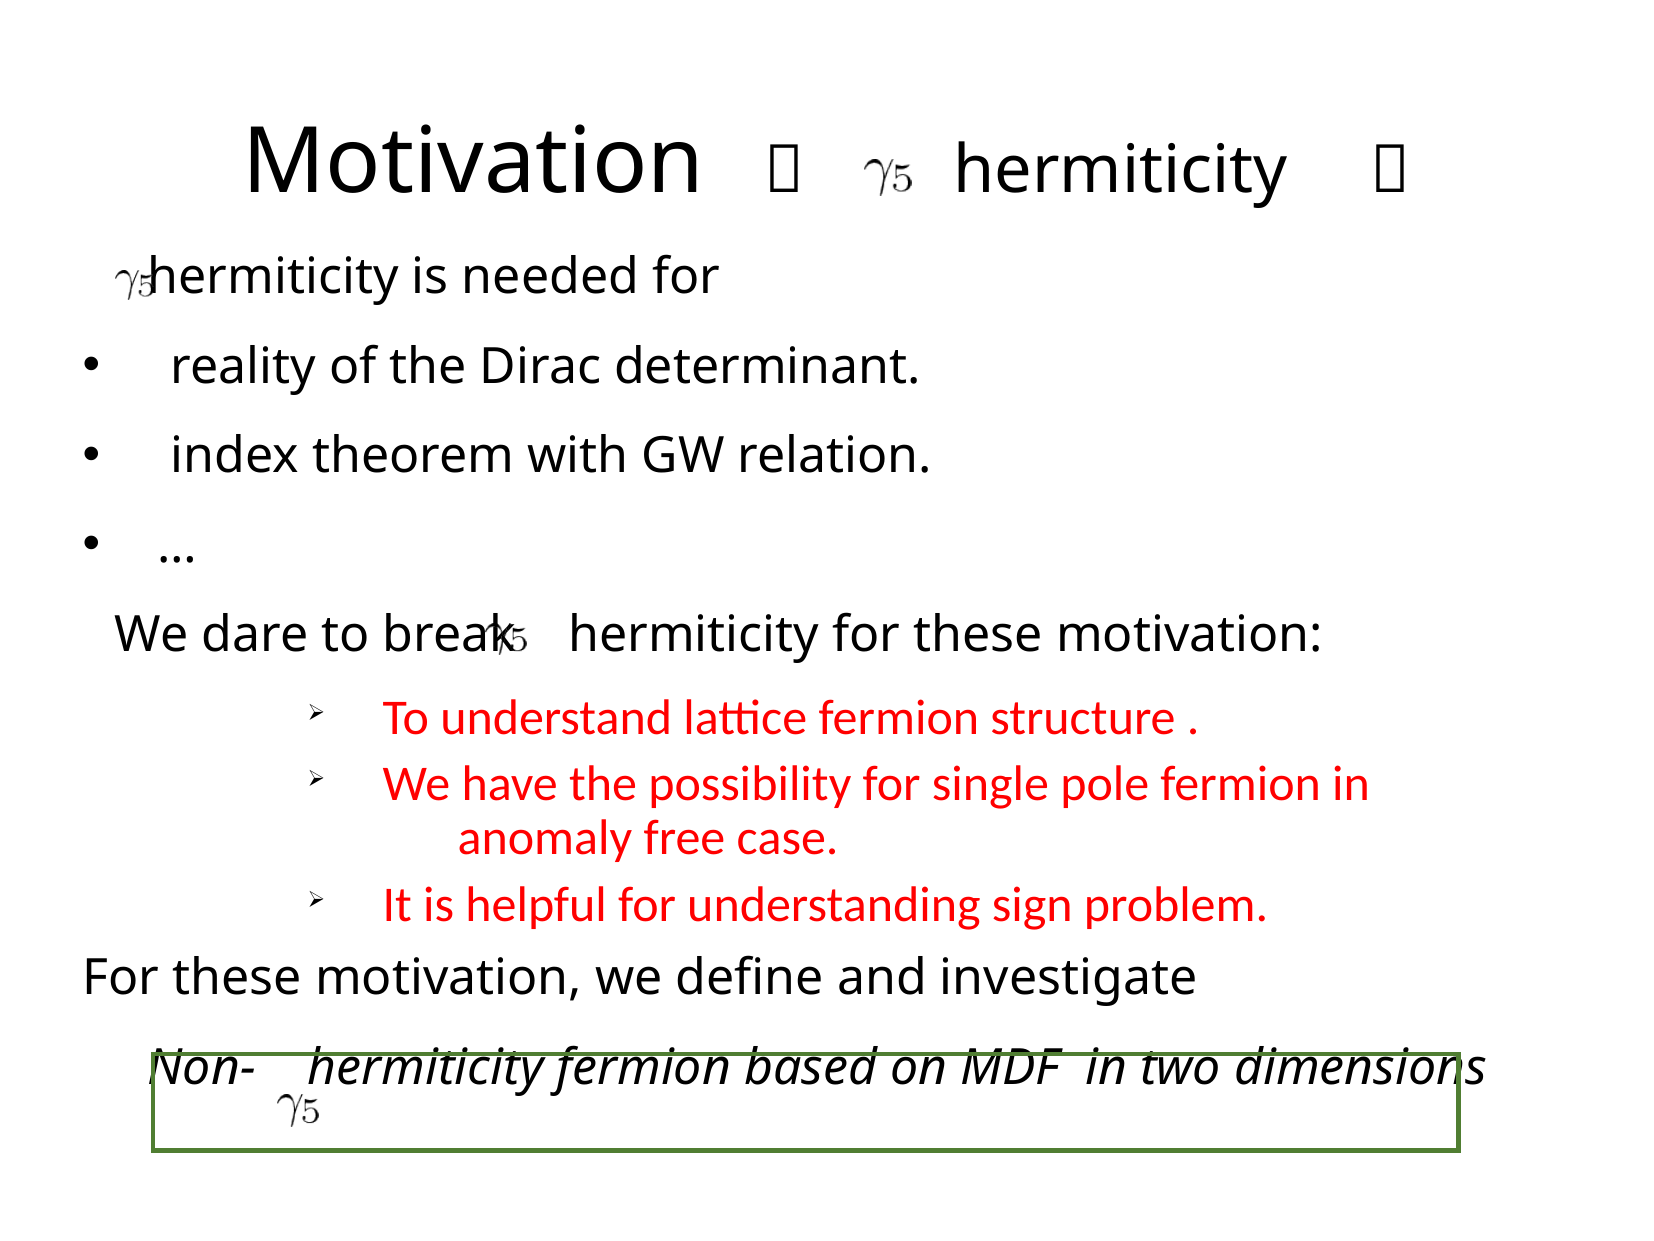

# Motivation ～　　hermiticity　～
 hermiticity is needed for
 reality of the Dirac determinant.
 index theorem with GW relation.
…
 We dare to break hermiticity for these motivation:
To understand lattice fermion structure .
We have the possibility for single pole fermion in anomaly free case.
It is helpful for understanding sign problem.
For these motivation, we define and investigate
 Non- hermiticity fermion based on MDF in two dimensions